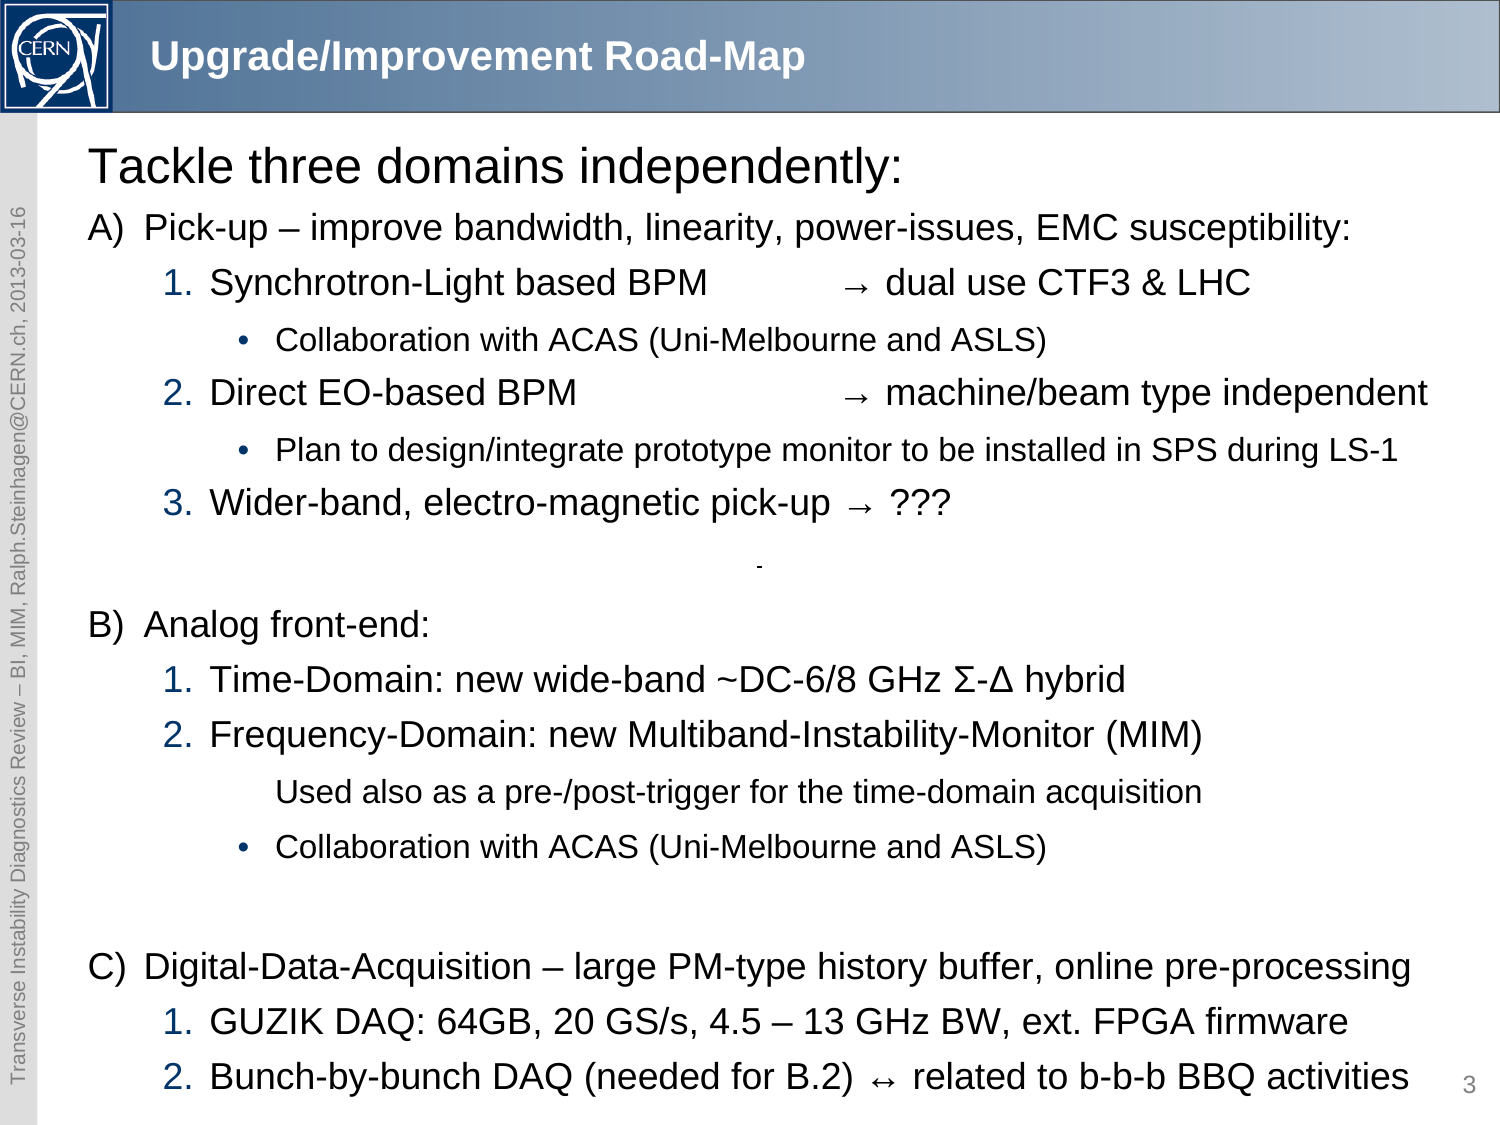

# Upgrade/Improvement Road-Map
Tackle three domains independently:
Pick-up – improve bandwidth, linearity, power-issues, EMC susceptibility:
Synchrotron-Light based BPM	→ dual use CTF3 & LHC
Collaboration with ACAS (Uni-Melbourne and ASLS)
Direct EO-based BPM		→ machine/beam type independent
Plan to design/integrate prototype monitor to be installed in SPS during LS-1
Wider-band, electro-magnetic pick-up → ???
Analog front-end:
Time-Domain: new wide-band ~DC-6/8 GHz Σ-Δ hybrid
Frequency-Domain: new Multiband-Instability-Monitor (MIM)
Used also as a pre-/post-trigger for the time-domain acquisition
Collaboration with ACAS (Uni-Melbourne and ASLS)
Digital-Data-Acquisition – large PM-type history buffer, online pre-processing
GUZIK DAQ: 64GB, 20 GS/s, 4.5 – 13 GHz BW, ext. FPGA firmware
Bunch-by-bunch DAQ (needed for B.2) ↔ related to b-b-b BBQ activities